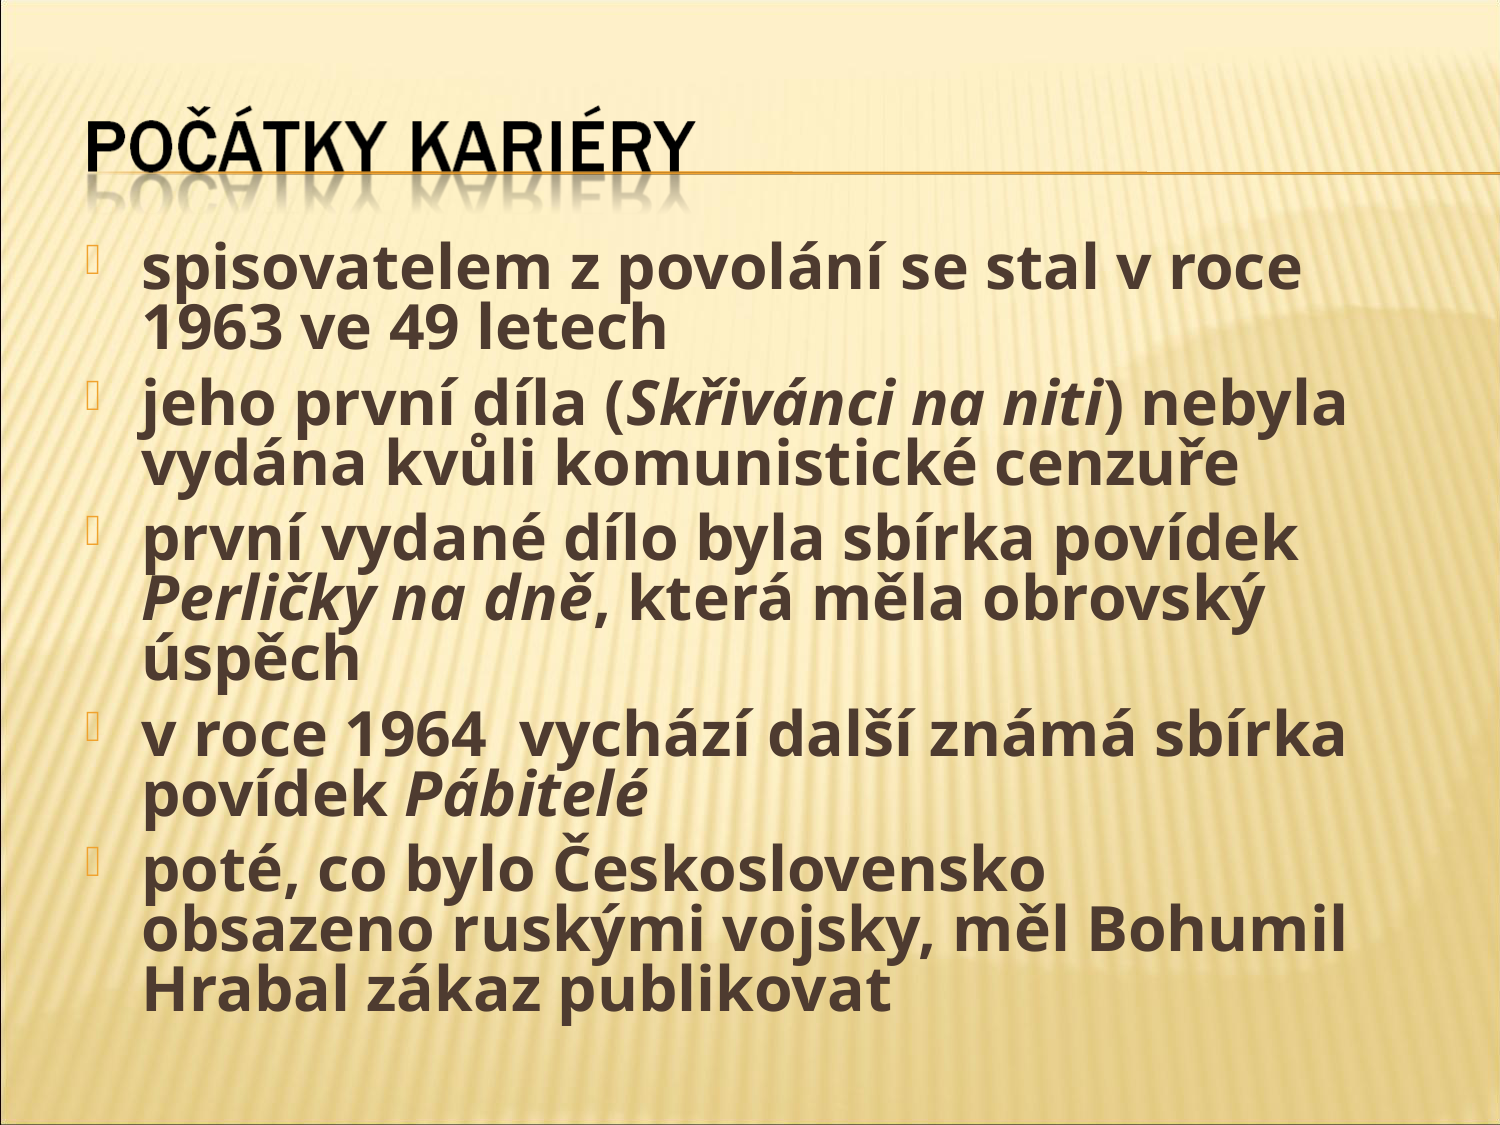

# spisovatelem z povolání se stal v roce 1963 ve 49 letech
jeho první díla (Skřivánci na niti) nebyla vydána kvůli komunistické cenzuře
první vydané dílo byla sbírka povídek Perličky na dně, která měla obrovský úspěch
v roce 1964 vychází další známá sbírka povídek Pábitelé
poté, co bylo Československo obsazeno ruskými vojsky, měl Bohumil Hrabal zákaz publikovat